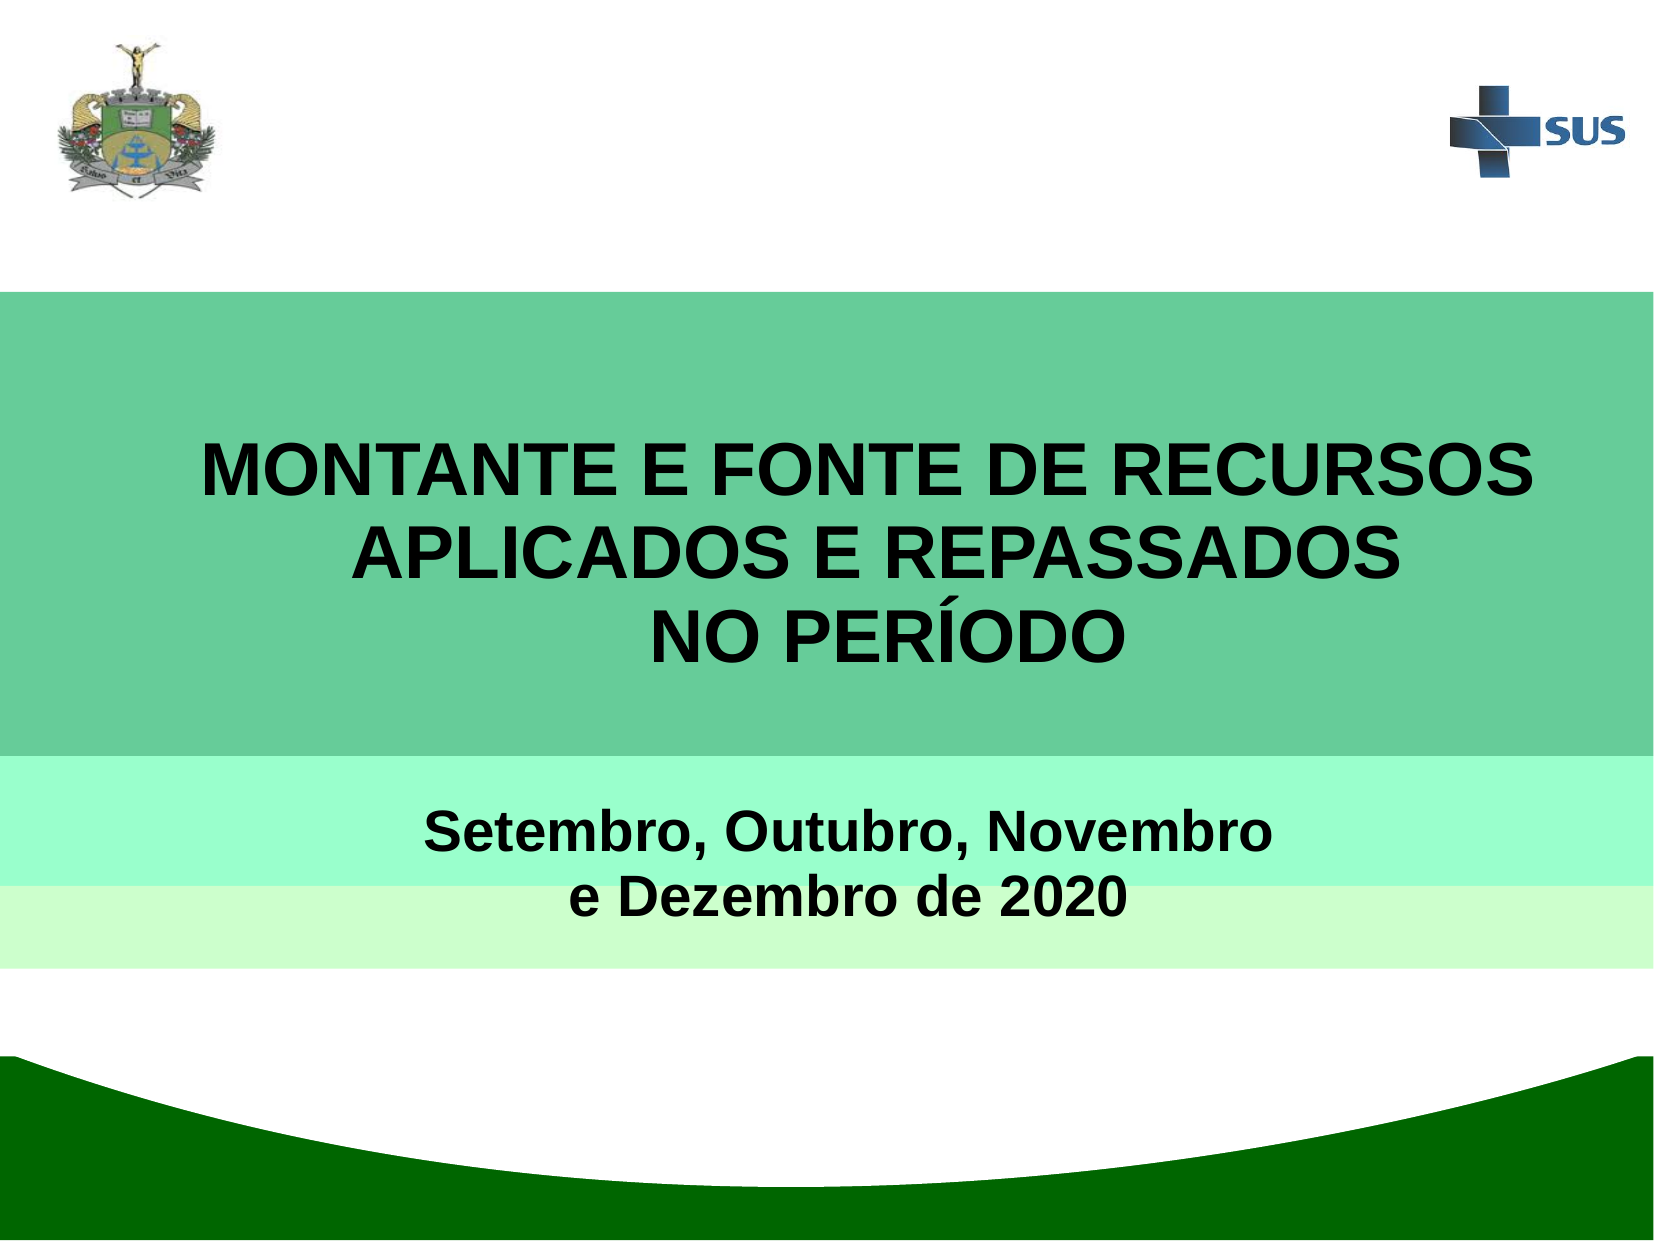

MONTANTE E FONTE DE RECURSOS APLICADOS E REPASSADOS
 NO PERÍODO
Setembro, Outubro, Novembro e Dezembro de 2020